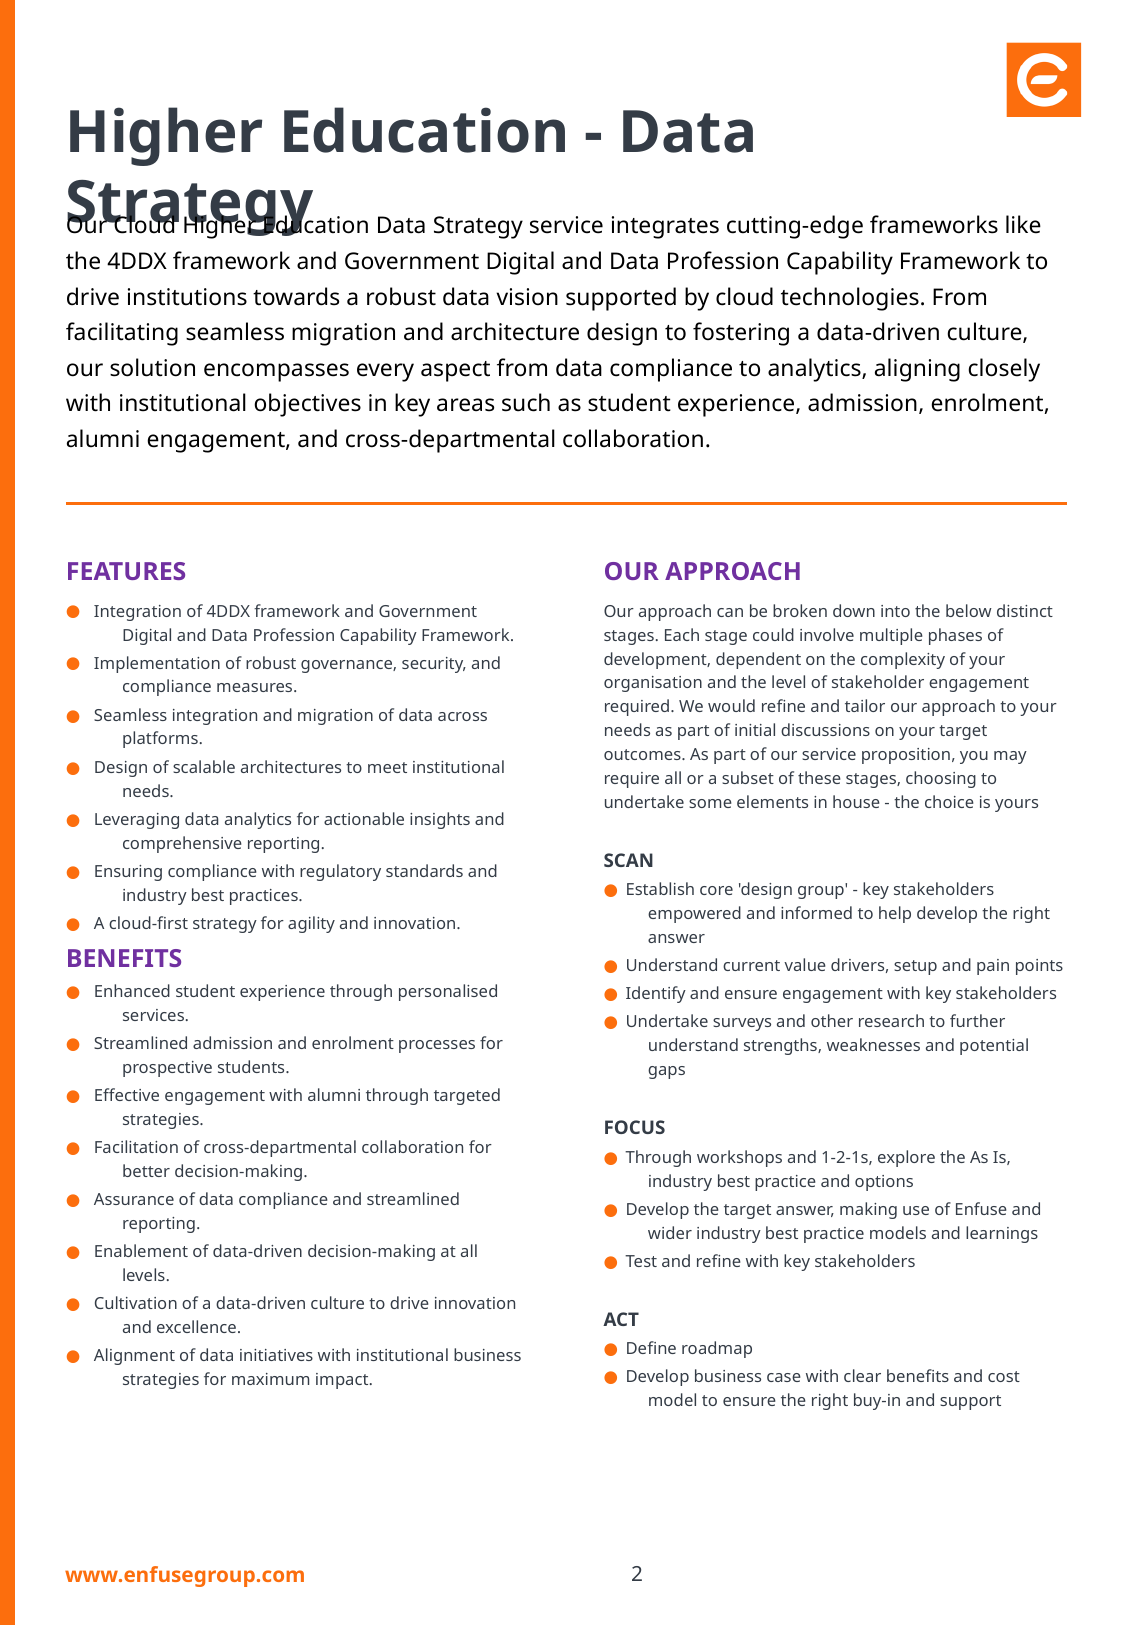

Higher Education - Data Strategy
Our Cloud Higher Education Data Strategy service integrates cutting-edge frameworks like the 4DDX framework and Government Digital and Data Profession Capability Framework to drive institutions towards a robust data vision supported by cloud technologies. From facilitating seamless migration and architecture design to fostering a data-driven culture, our solution encompasses every aspect from data compliance to analytics, aligning closely with institutional objectives in key areas such as student experience, admission, enrolment, alumni engagement, and cross-departmental collaboration.
FEATURES
OUR APPROACH
Integration of 4DDX framework and Government Digital and Data Profession Capability Framework.
Implementation of robust governance, security, and compliance measures.
Seamless integration and migration of data across platforms.
Design of scalable architectures to meet institutional needs.
Leveraging data analytics for actionable insights and comprehensive reporting.
Ensuring compliance with regulatory standards and industry best practices.
A cloud-first strategy for agility and innovation.
BENEFITS
Enhanced student experience through personalised services.
Streamlined admission and enrolment processes for prospective students.
Effective engagement with alumni through targeted strategies.
Facilitation of cross-departmental collaboration for better decision-making.
Assurance of data compliance and streamlined reporting.
Enablement of data-driven decision-making at all levels.
Cultivation of a data-driven culture to drive innovation and excellence.
Alignment of data initiatives with institutional business strategies for maximum impact.
Our approach can be broken down into the below distinct stages. Each stage could involve multiple phases of development, dependent on the complexity of your organisation and the level of stakeholder engagement required. We would refine and tailor our approach to your needs as part of initial discussions on your target outcomes. As part of our service proposition, you may require all or a subset of these stages, choosing to undertake some elements in house - the choice is yours
SCAN
Establish core 'design group' - key stakeholders empowered and informed to help develop the right answer
Understand current value drivers, setup and pain points
Identify and ensure engagement with key stakeholders
Undertake surveys and other research to further understand strengths, weaknesses and potential gaps
FOCUS
Through workshops and 1-2-1s, explore the As Is, industry best practice and options
Develop the target answer, making use of Enfuse and wider industry best practice models and learnings
Test and refine with key stakeholders
ACT
Define roadmap
Develop business case with clear benefits and cost model to ensure the right buy-in and support